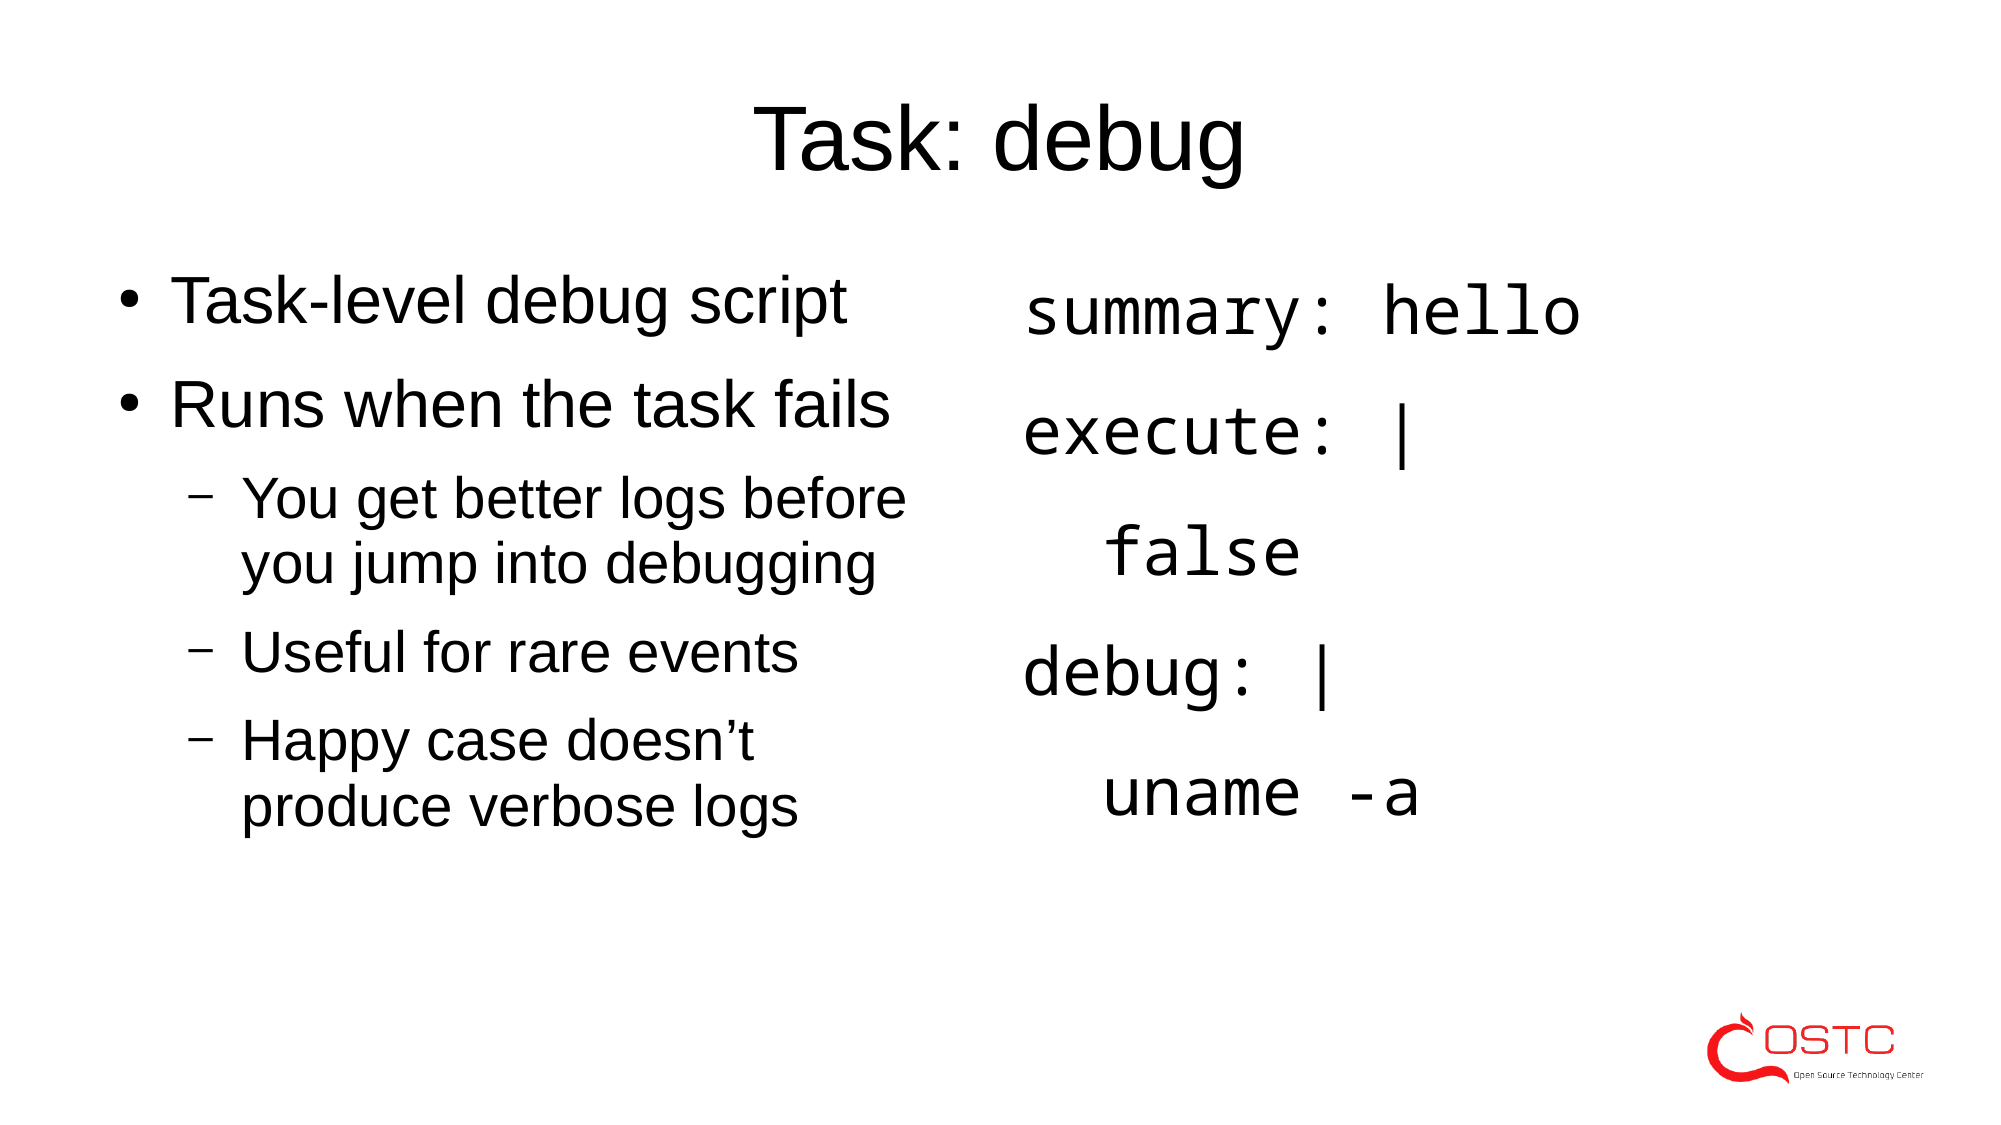

# Task: debug
Task-level debug script
Runs when the task fails
You get better logs before you jump into debugging
Useful for rare events
Happy case doesn’t produce verbose logs
summary: hello
execute: |
 false
debug: |
 uname -a